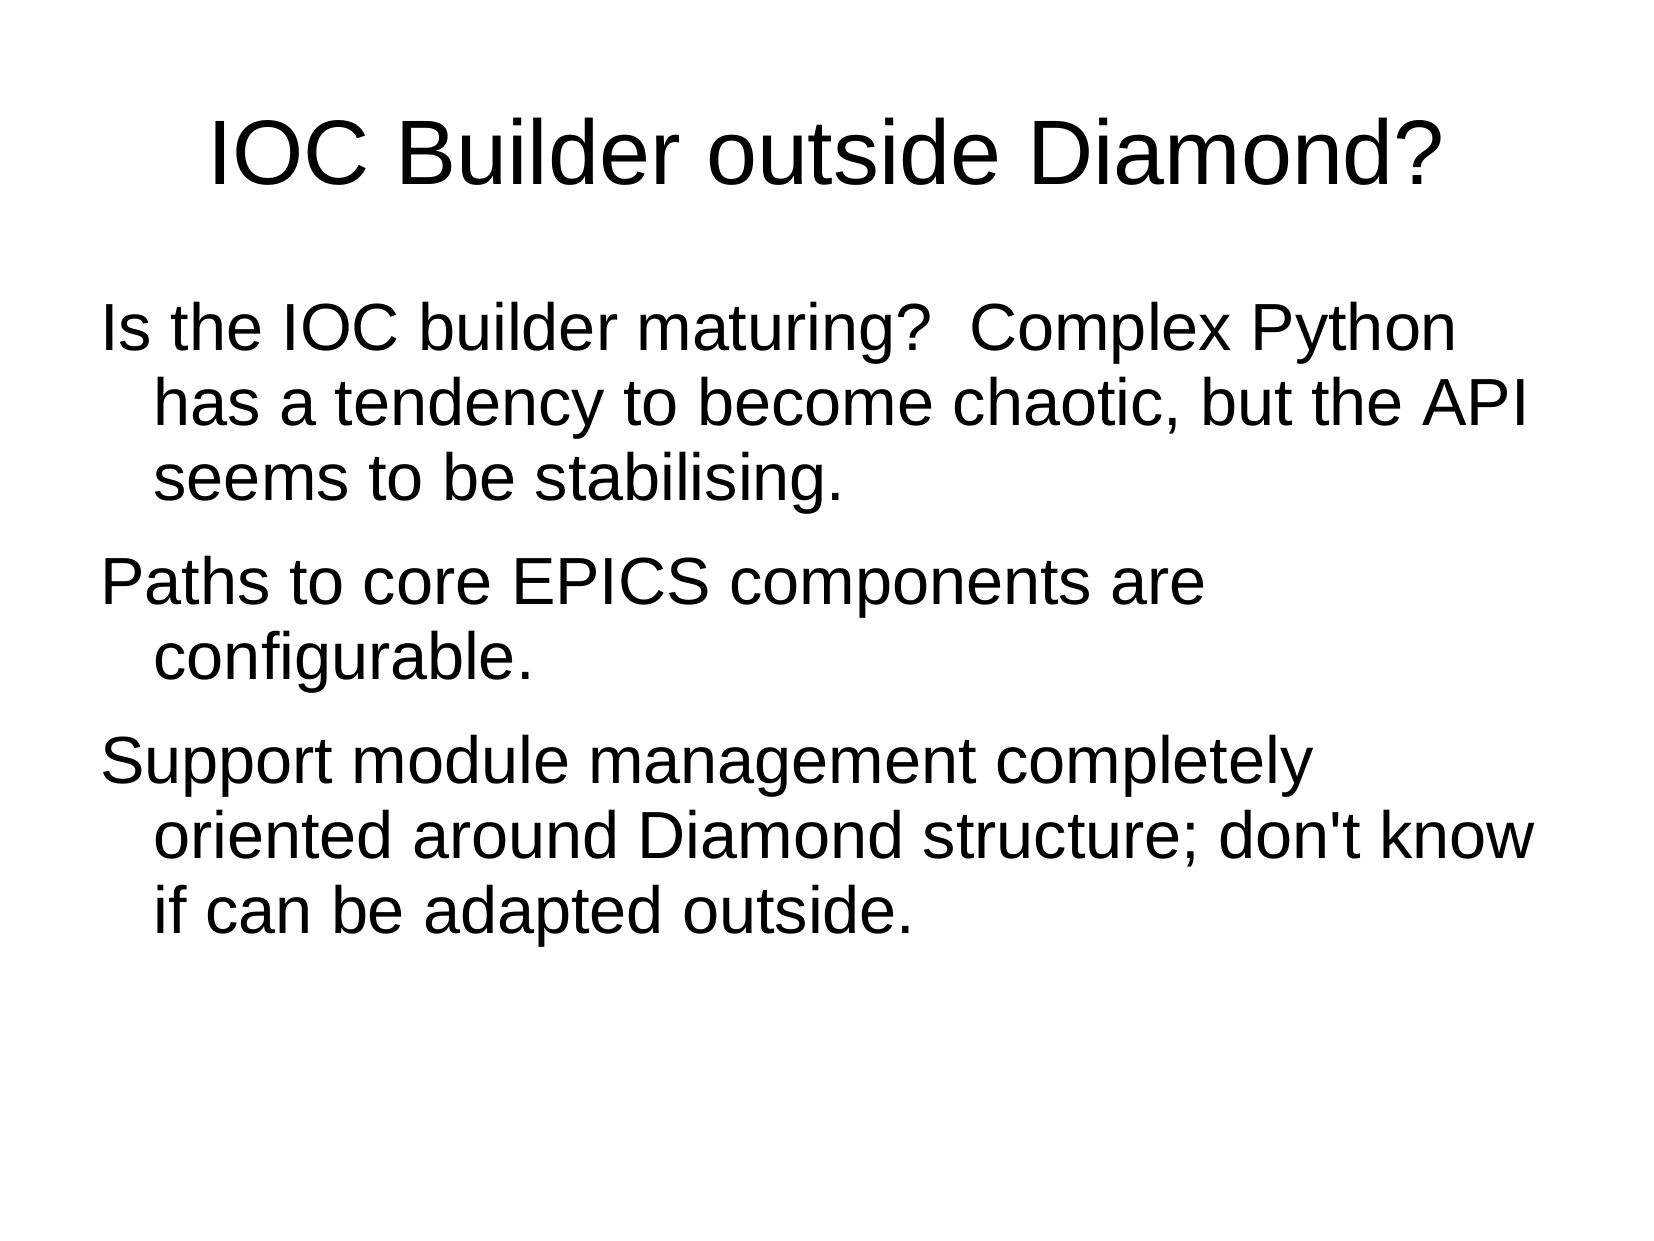

# IOC Builder outside Diamond?
Is the IOC builder maturing? Complex Python has a tendency to become chaotic, but the API seems to be stabilising.
Paths to core EPICS components are configurable.
Support module management completely oriented around Diamond structure; don't know if can be adapted outside.